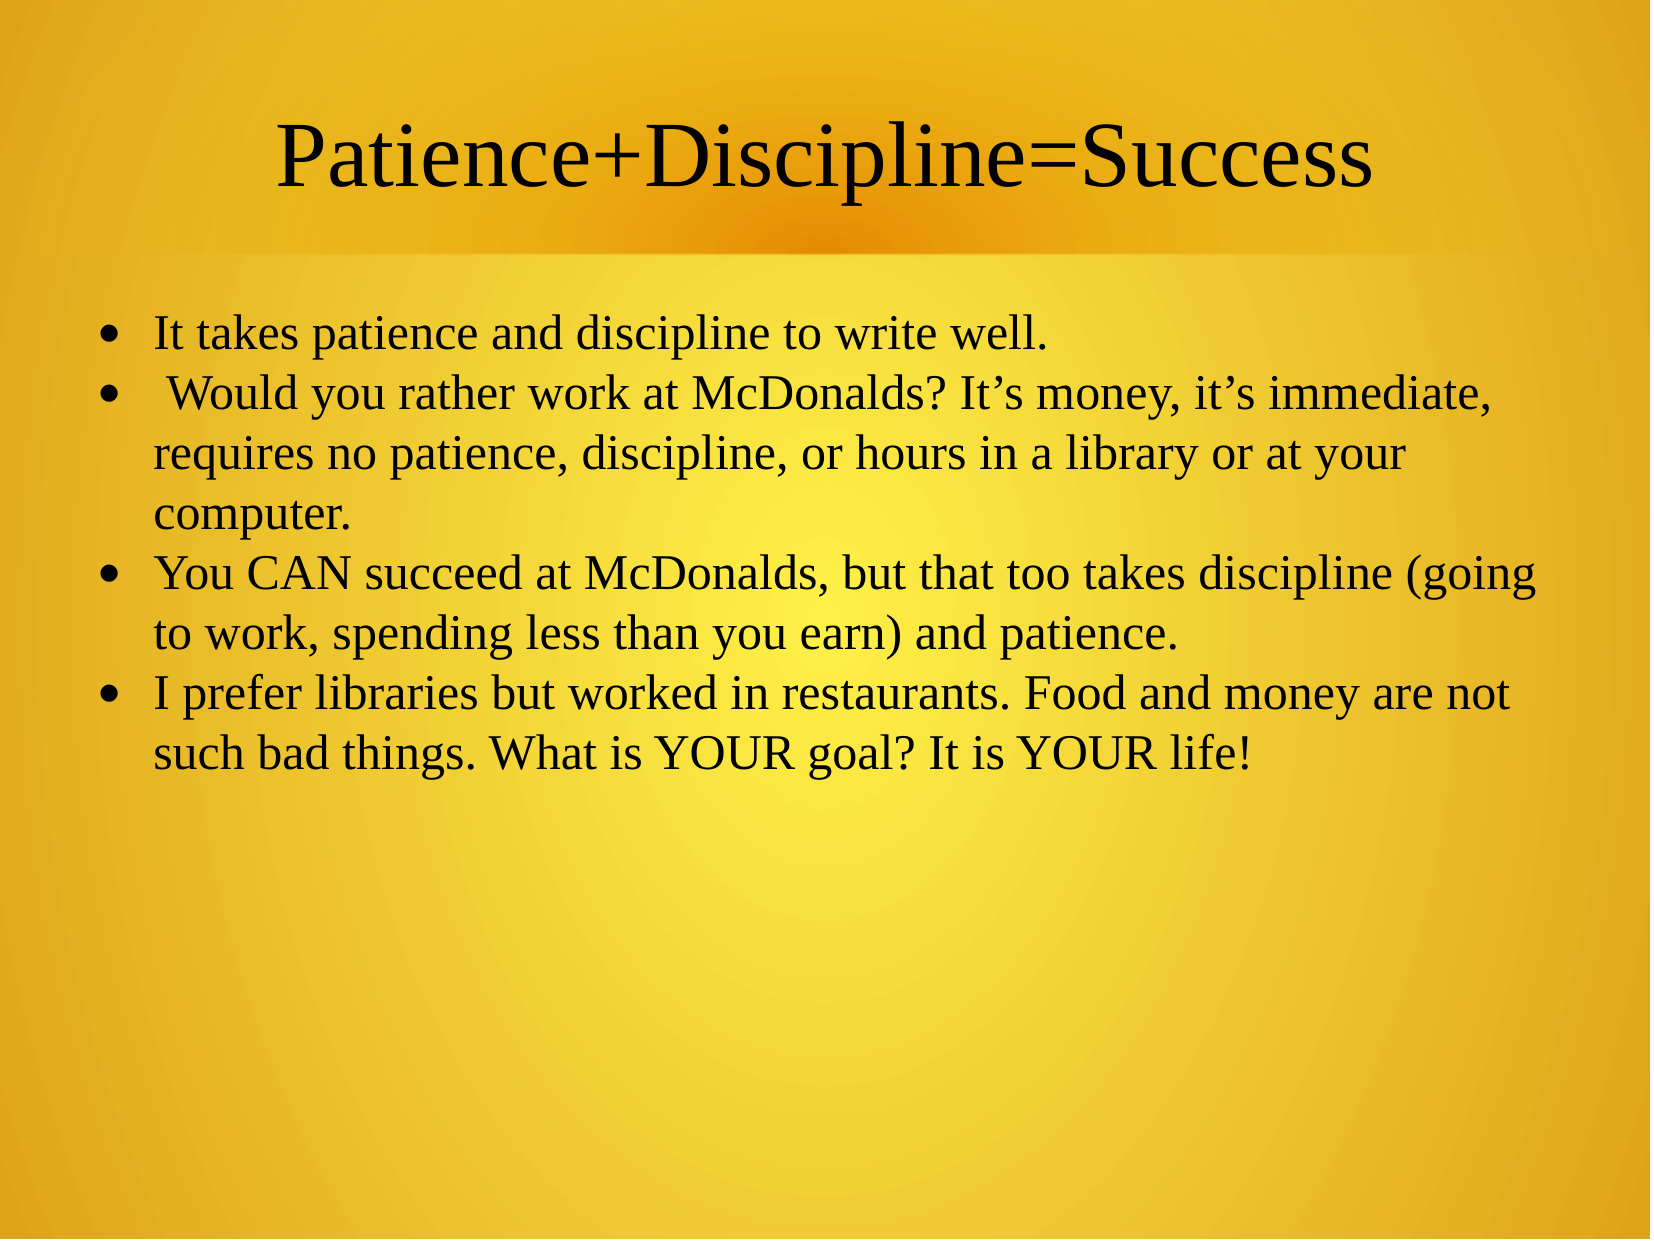

Patience+Discipline=Success
It takes patience and discipline to write well.
 Would you rather work at McDonalds? It’s money, it’s immediate, requires no patience, discipline, or hours in a library or at your computer.
You CAN succeed at McDonalds, but that too takes discipline (going to work, spending less than you earn) and patience.
I prefer libraries but worked in restaurants. Food and money are not such bad things. What is YOUR goal? It is YOUR life!